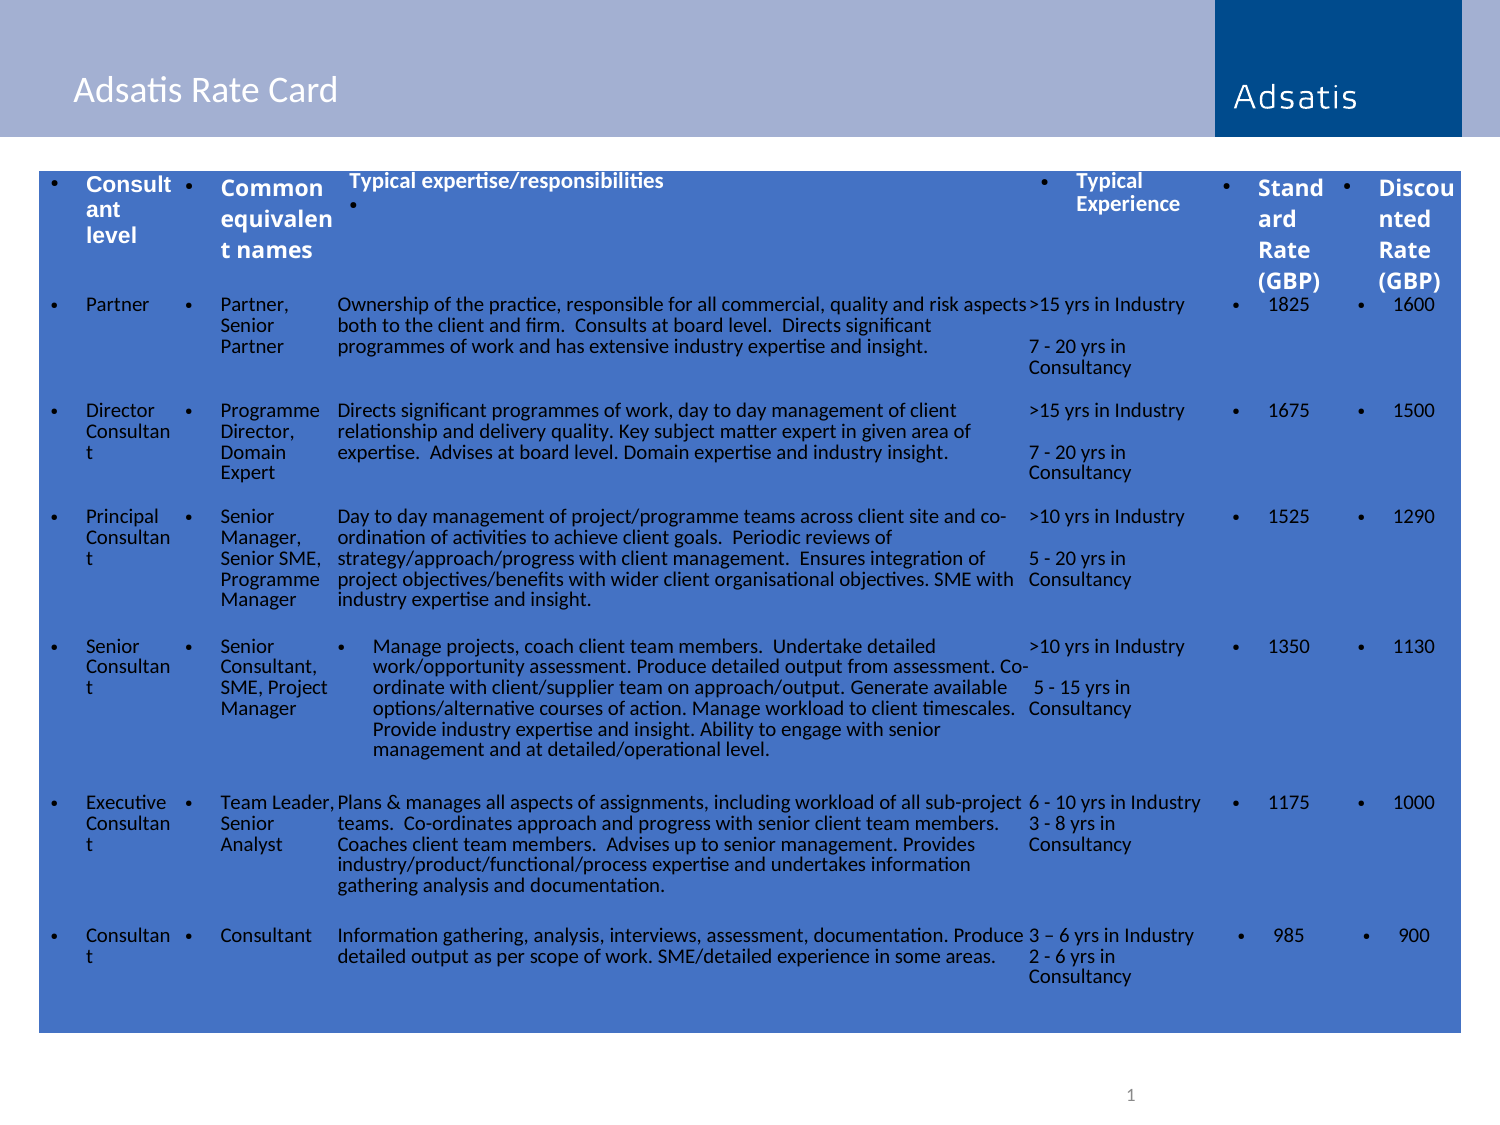

# Adsatis Rate Card
| Consultant level | Common equivalent names | Typical expertise/responsibilities | Typical Experience | Standard Rate (GBP) | Discounted Rate (GBP) |
| --- | --- | --- | --- | --- | --- |
| Partner | Partner, Senior Partner | Ownership of the practice, responsible for all commercial, quality and risk aspects both to the client and firm. Consults at board level. Directs significant programmes of work and has extensive industry expertise and insight. | >15 yrs in Industry 7 - 20 yrs in Consultancy | 1825 | 1600 |
| Director Consultant | Programme Director, Domain Expert | Directs significant programmes of work, day to day management of client relationship and delivery quality. Key subject matter expert in given area of expertise. Advises at board level. Domain expertise and industry insight. | >15 yrs in Industry 7 - 20 yrs in Consultancy | 1675 | 1500 |
| Principal Consultant | Senior Manager, Senior SME, Programme Manager | Day to day management of project/programme teams across client site and co-ordination of activities to achieve client goals. Periodic reviews of strategy/approach/progress with client management. Ensures integration of project objectives/benefits with wider client organisational objectives. SME with industry expertise and insight. | >10 yrs in Industry 5 - 20 yrs in Consultancy | 1525 | 1290 |
| Senior Consultant | Senior Consultant, SME, Project Manager | Manage projects, coach client team members. Undertake detailed work/opportunity assessment. Produce detailed output from assessment. Co-ordinate with client/supplier team on approach/output. Generate available options/alternative courses of action. Manage workload to client timescales. Provide industry expertise and insight. Ability to engage with senior management and at detailed/operational level. | >10 yrs in Industry 5 - 15 yrs in Consultancy | 1350 | 1130 |
| Executive Consultant | Team Leader, Senior Analyst | Plans & manages all aspects of assignments, including workload of all sub-project teams. Co-ordinates approach and progress with senior client team members. Coaches client team members. Advises up to senior management. Provides industry/product/functional/process expertise and undertakes information gathering analysis and documentation. | 6 - 10 yrs in Industry 3 - 8 yrs in Consultancy | 1175 | 1000 |
| Consultant | Consultant | Information gathering, analysis, interviews, assessment, documentation. Produce detailed output as per scope of work. SME/detailed experience in some areas. | 3 – 6 yrs in Industry 2 - 6 yrs in Consultancy | 985 | 900 |